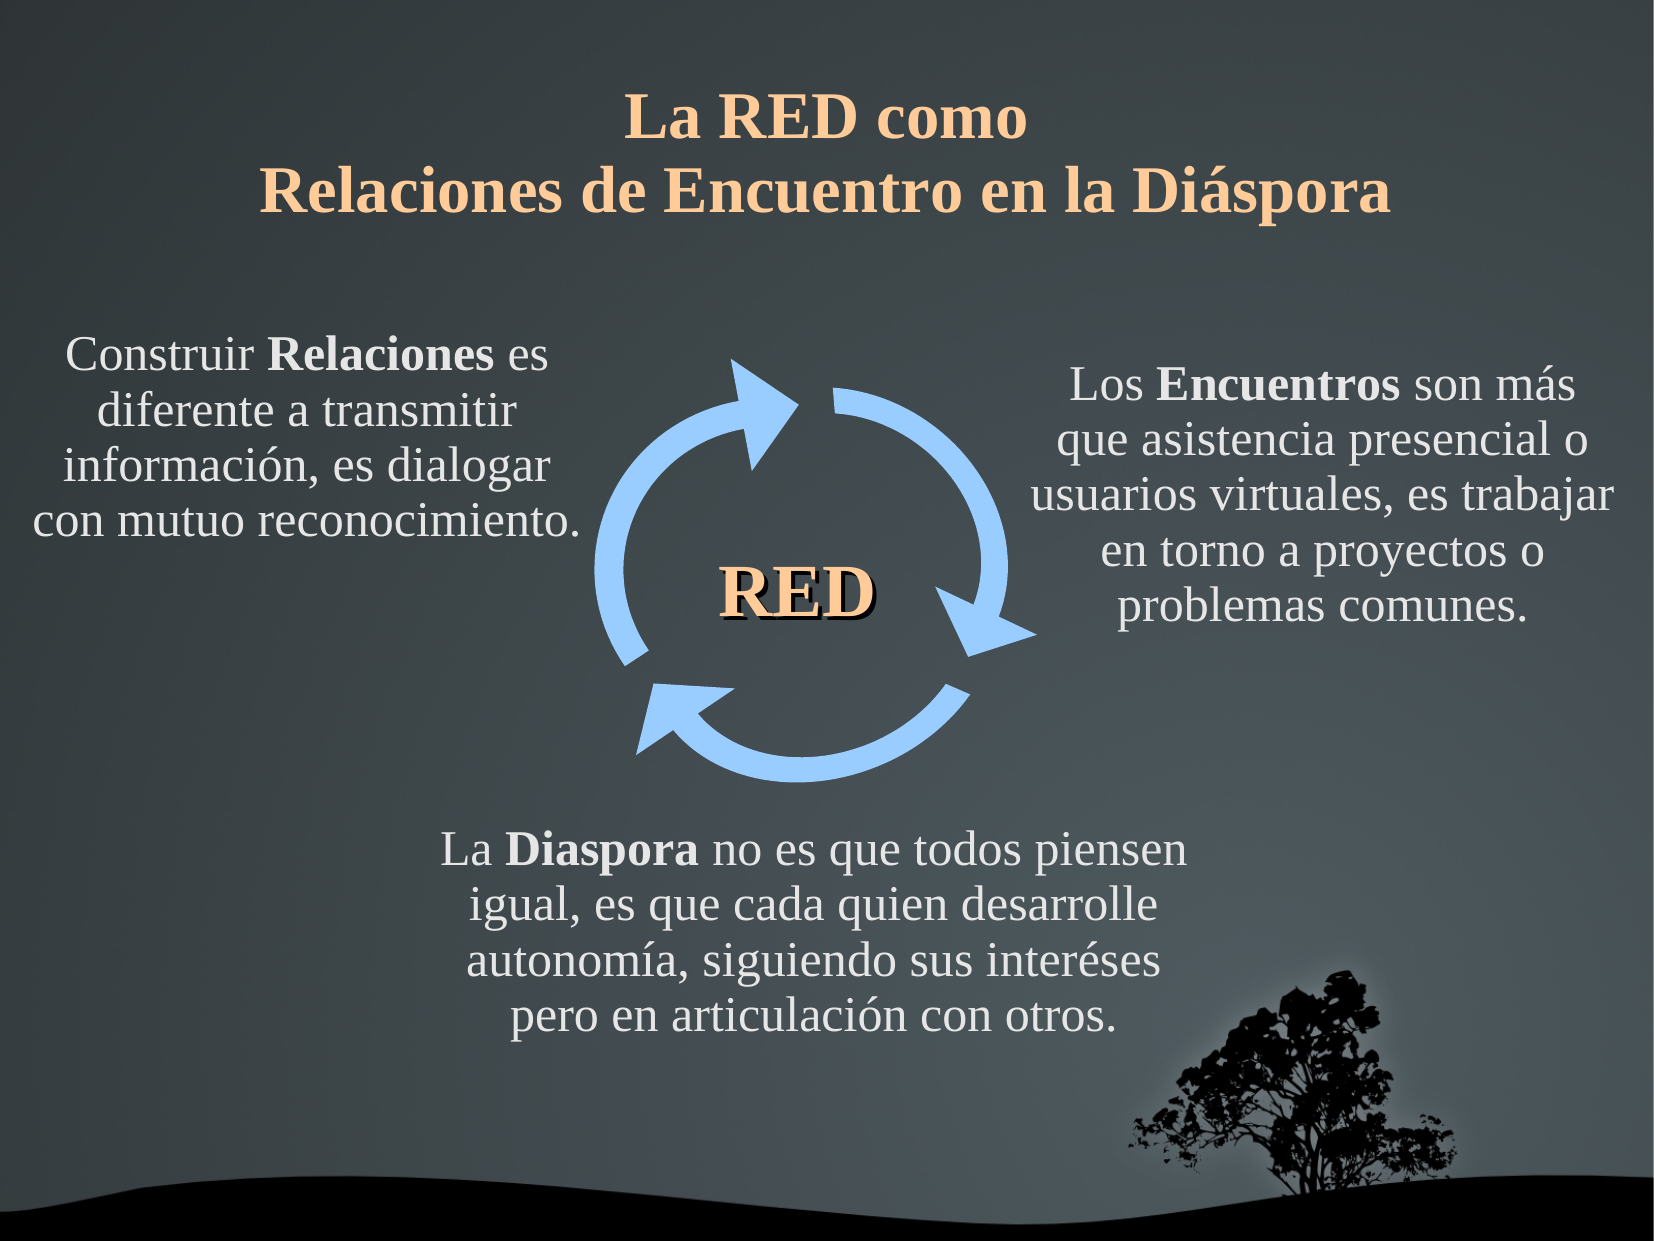

# La RED como Relaciones de Encuentro en la Diáspora
Construir Relaciones es diferente a transmitir información, es dialogar con mutuo reconocimiento.
 RED
Los Encuentros son más
que asistencia presencial o usuarios virtuales, es trabajar en torno a proyectos o problemas comunes.
La Diaspora no es que todos piensen igual, es que cada quien desarrolle autonomía, siguiendo sus interéses pero en articulación con otros.